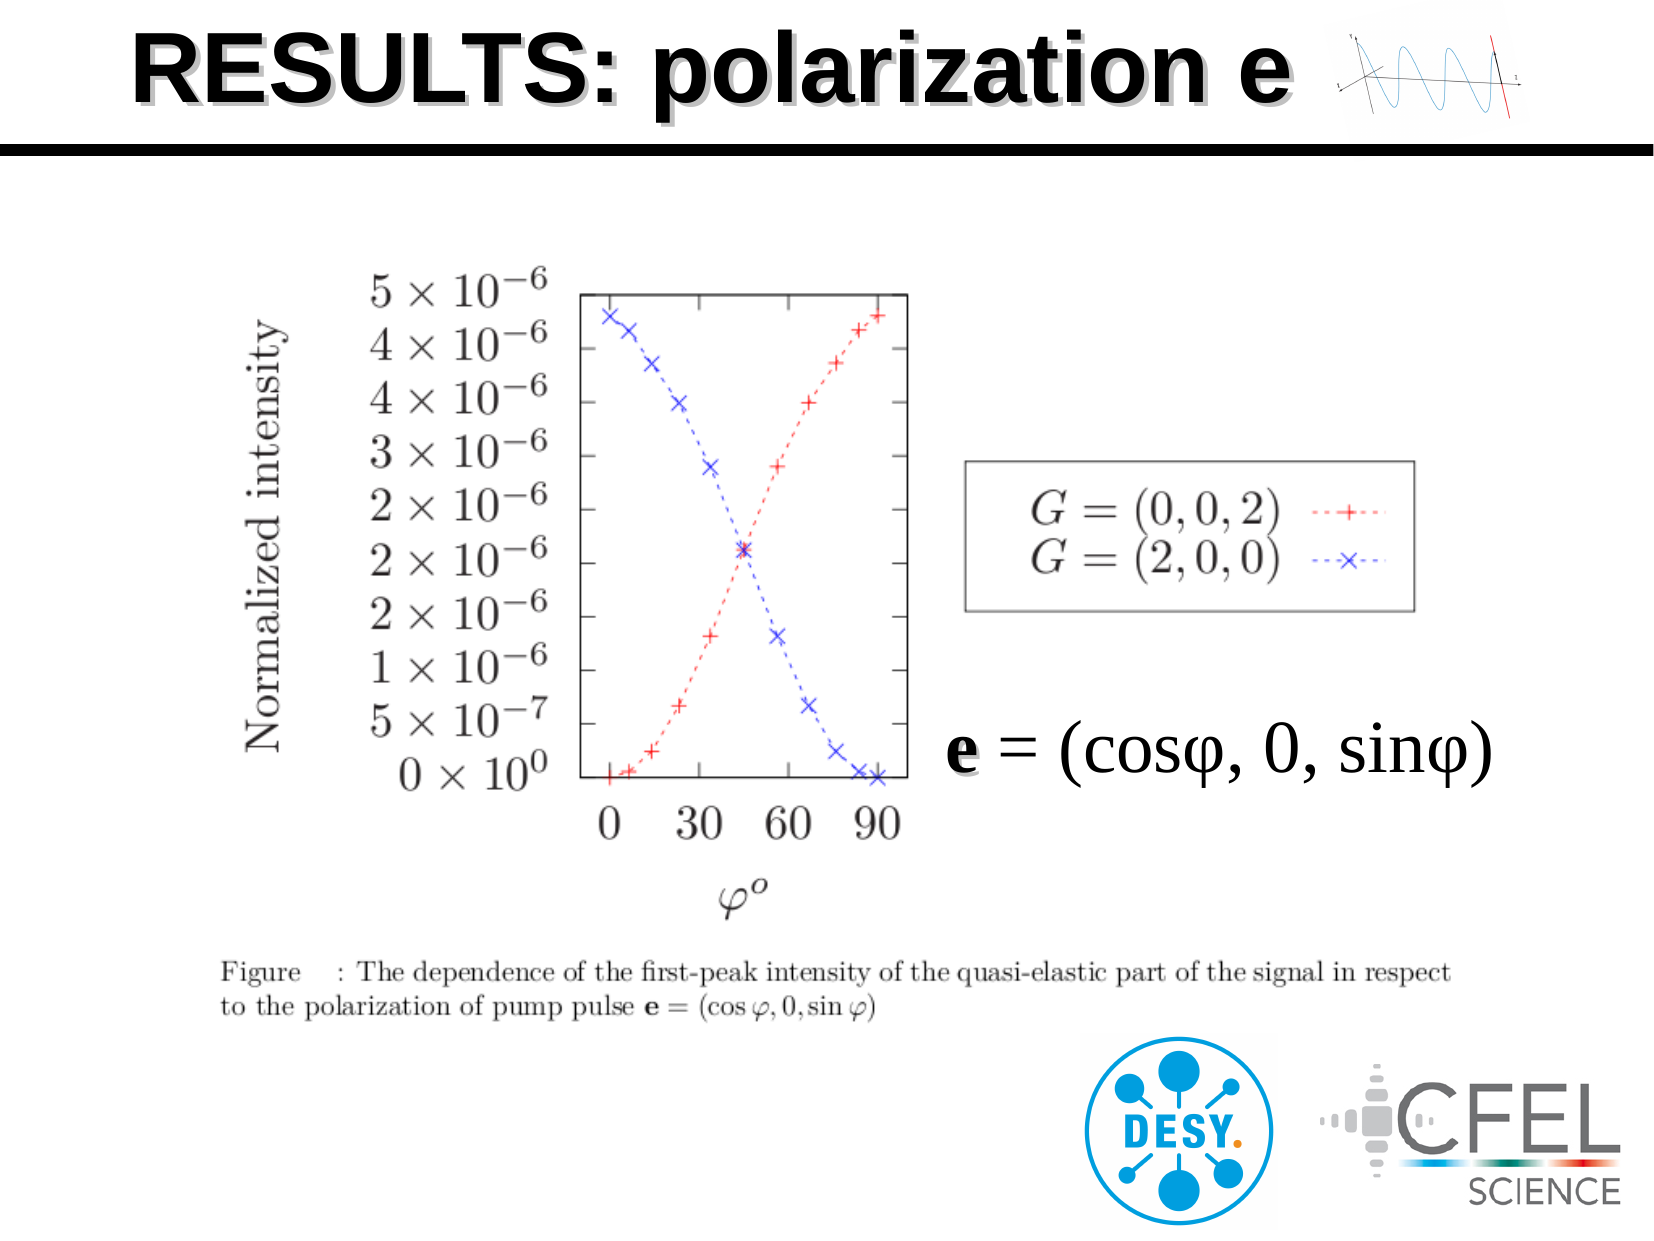

# RESULTS: polarization e
e = (cosφ, 0, sinφ)